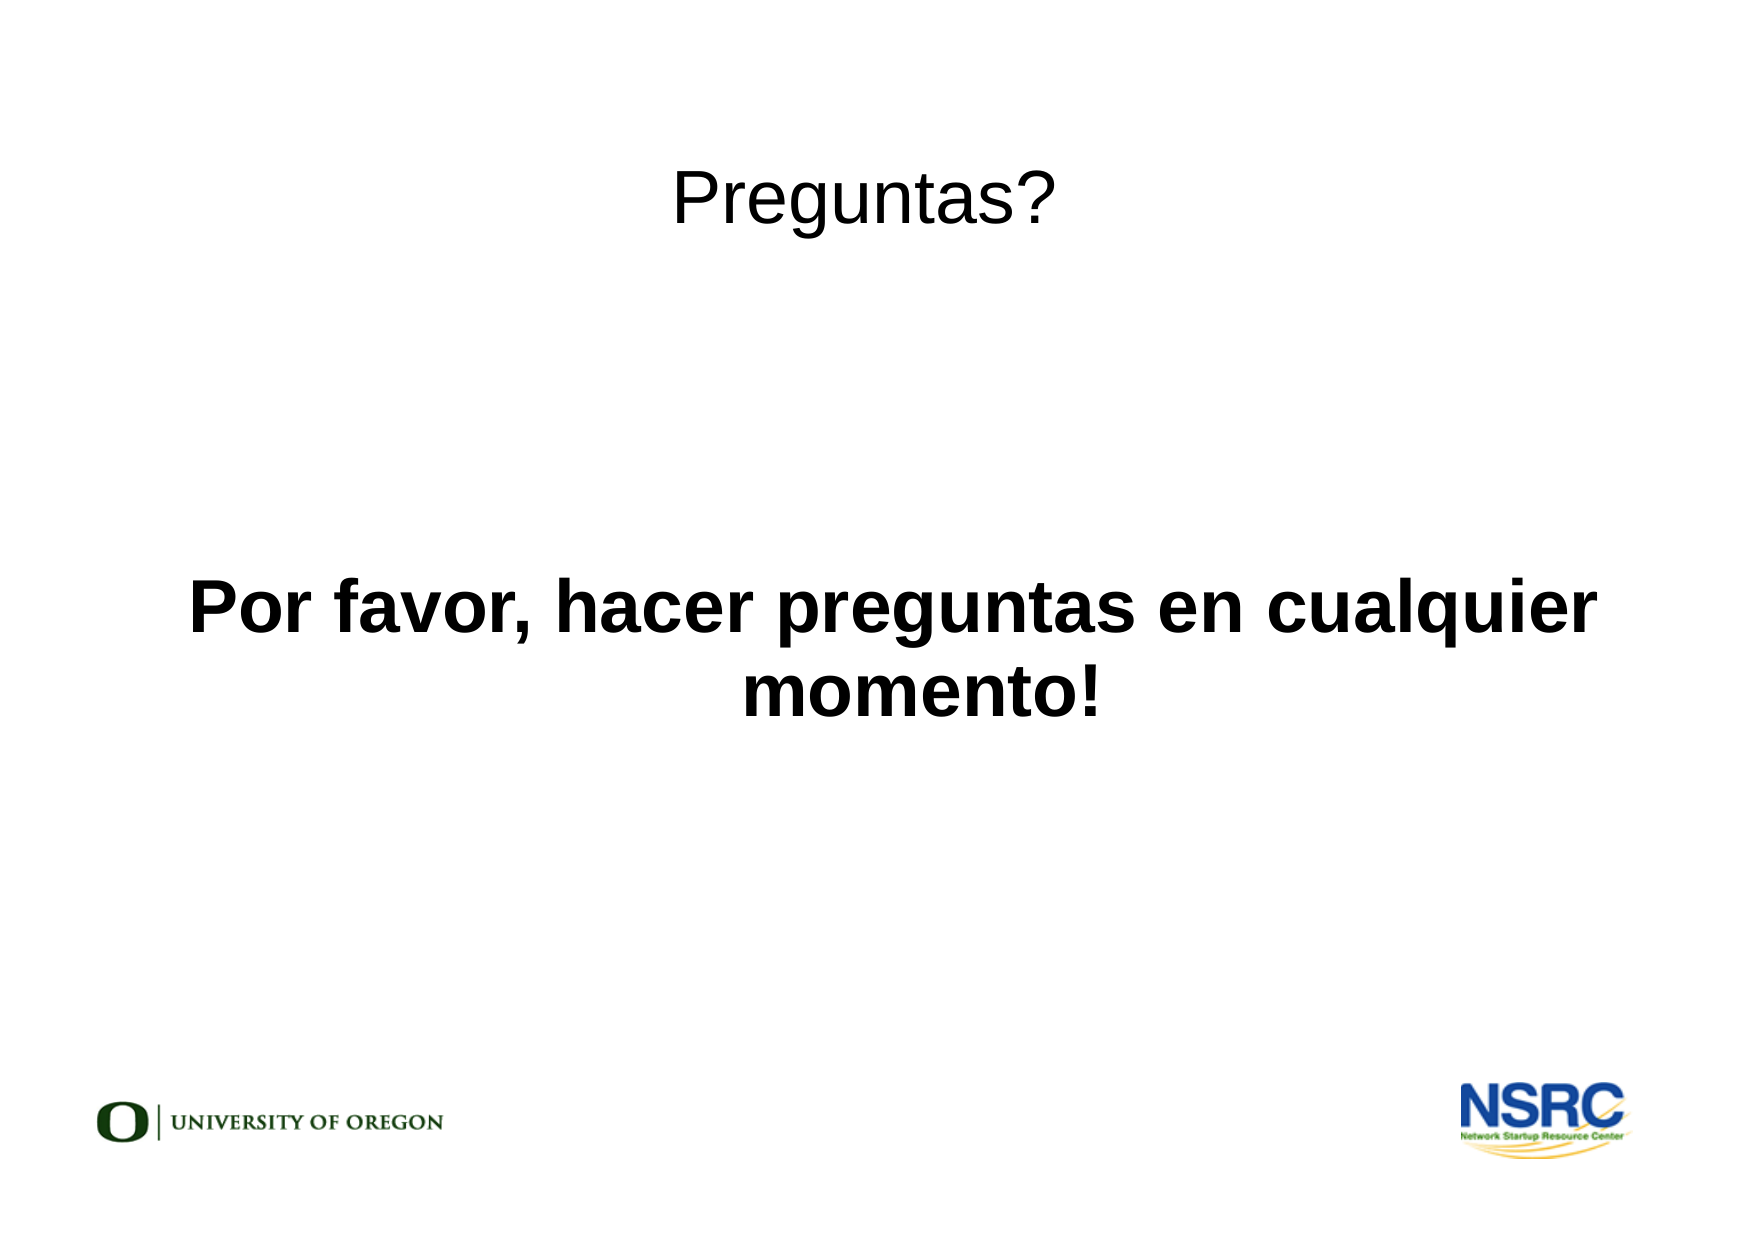

Preguntas?
# Por favor, hacer preguntas en cualquier momento!